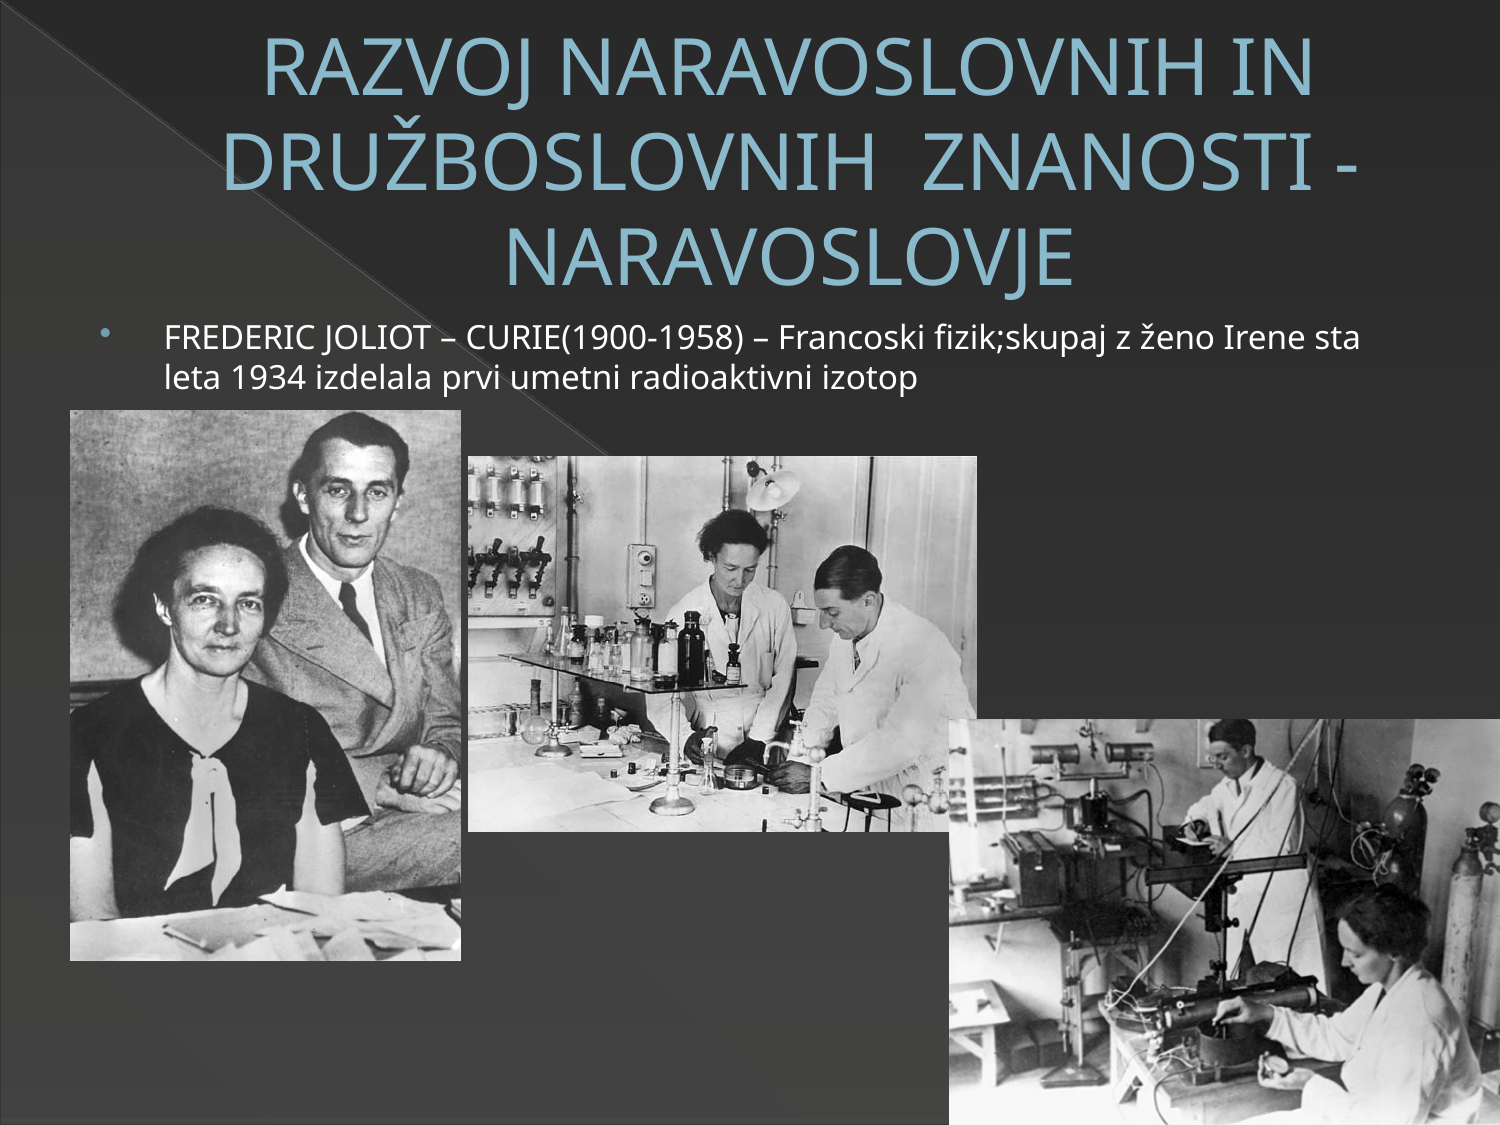

# RAZVOJ NARAVOSLOVNIH IN DRUŽBOSLOVNIH ZNANOSTI - NARAVOSLOVJE
FREDERIC JOLIOT – CURIE(1900-1958) – Francoski fizik;skupaj z ženo Irene sta leta 1934 izdelala prvi umetni radioaktivni izotop